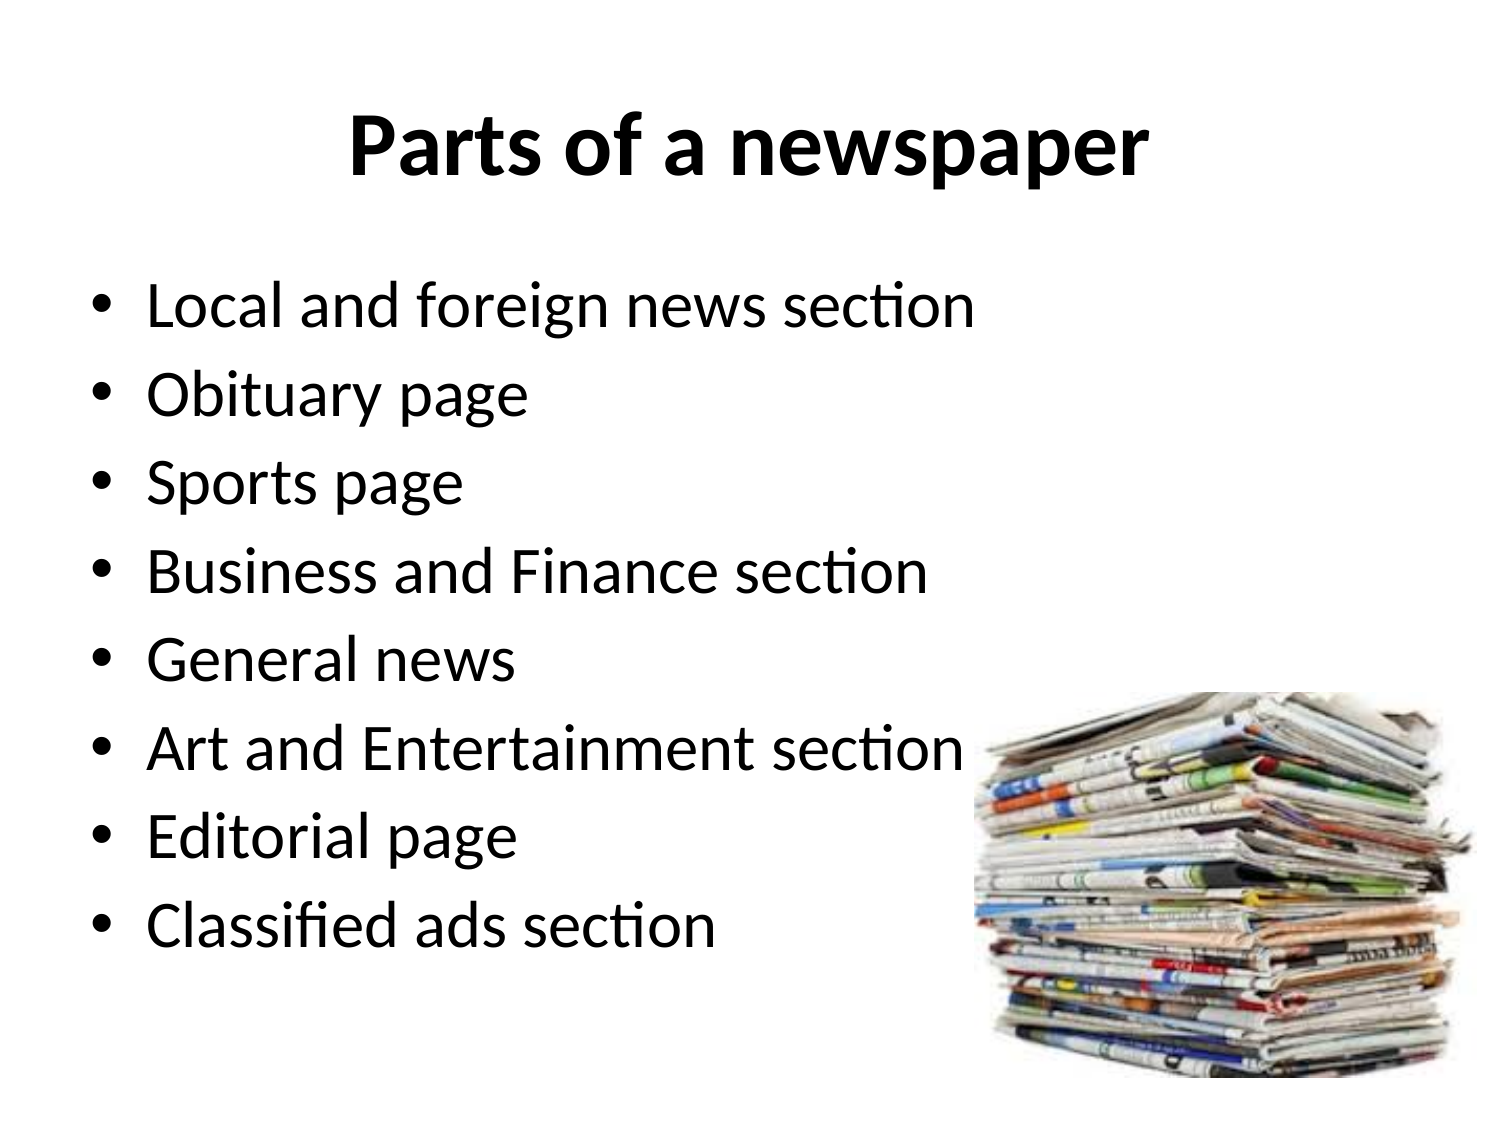

Parts of a newspaper
Local and foreign news section
Obituary page
Sports page
Business and Finance section
General news
Art and Entertainment section
Editorial page
Classified ads section